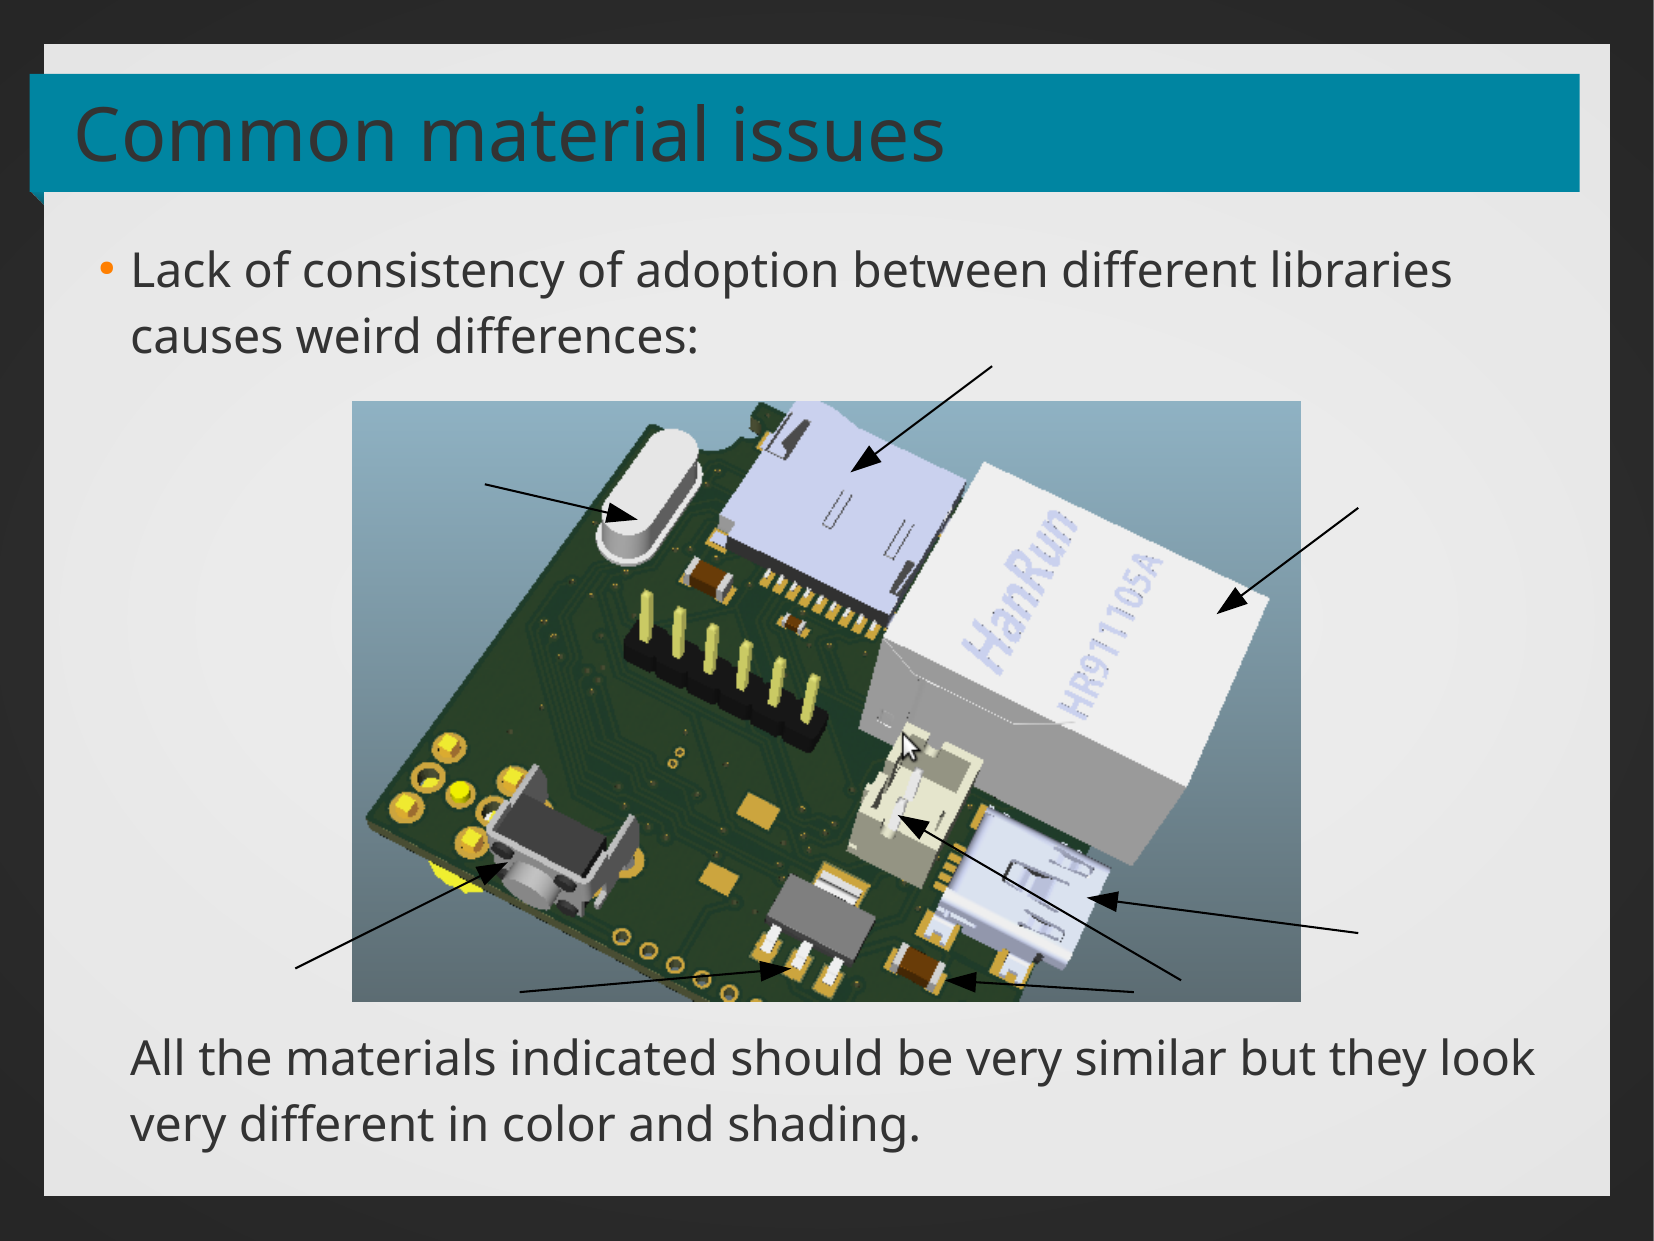

# Common material issues
Lack of consistency of adoption between different libraries causes weird differences:
All the materials indicated should be very similar but they look very different in color and shading.